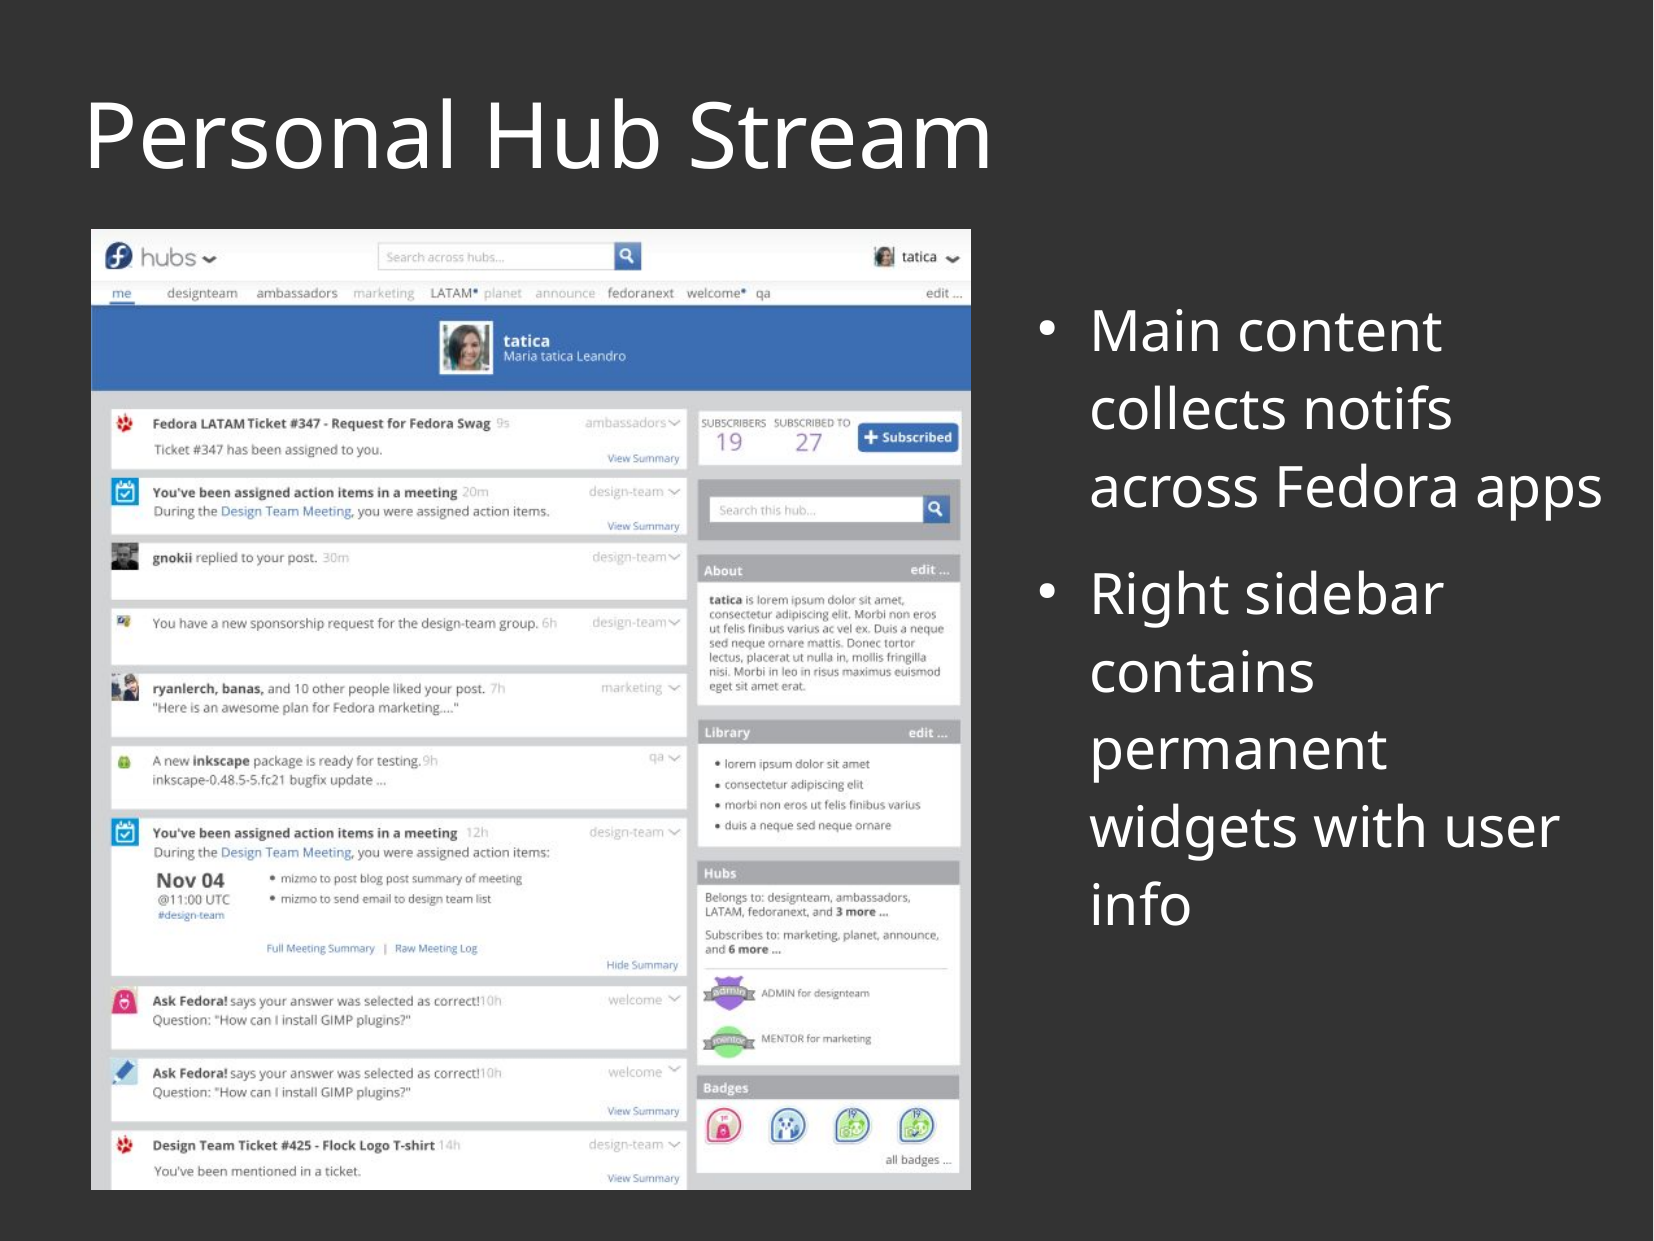

# Personal Hub Stream
Main content collects notifs across Fedora apps
Right sidebar contains permanent widgets with user info